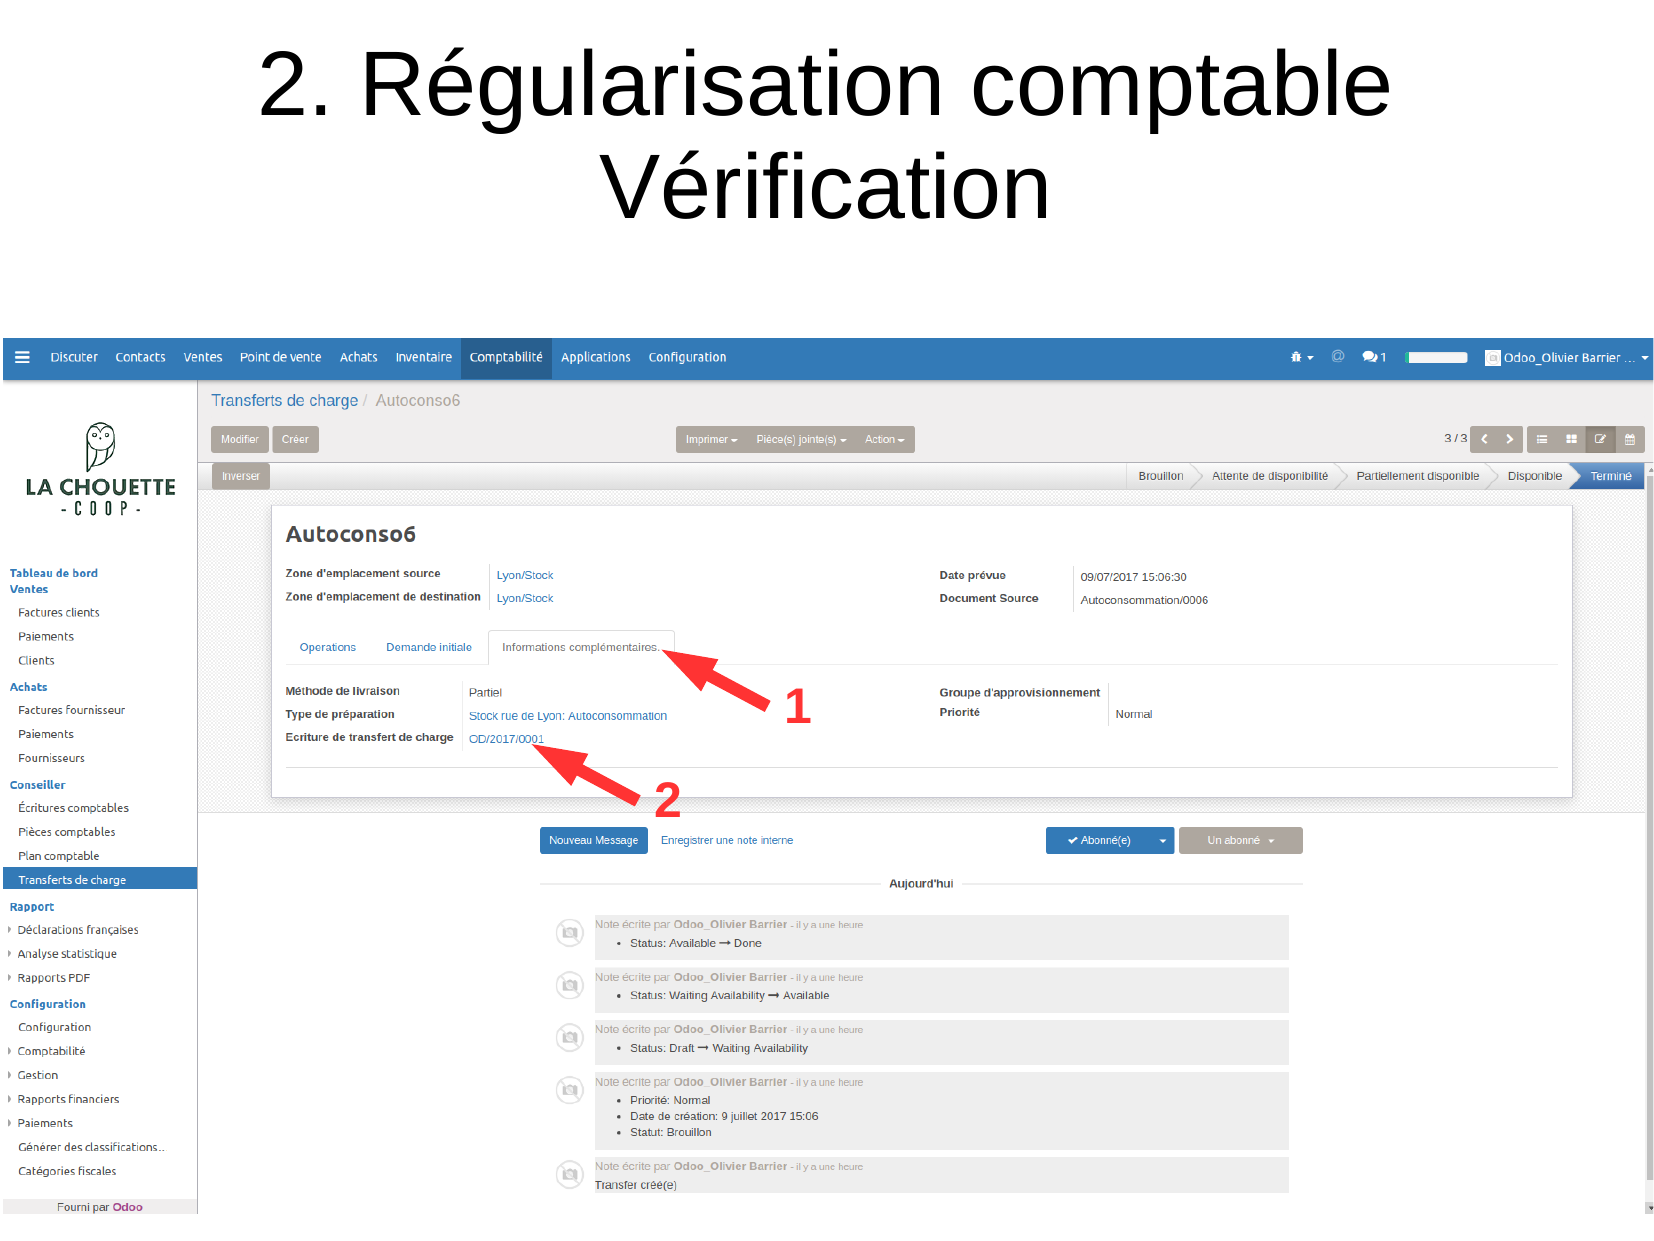

# 2. Régularisation comptable Vérification
1
2